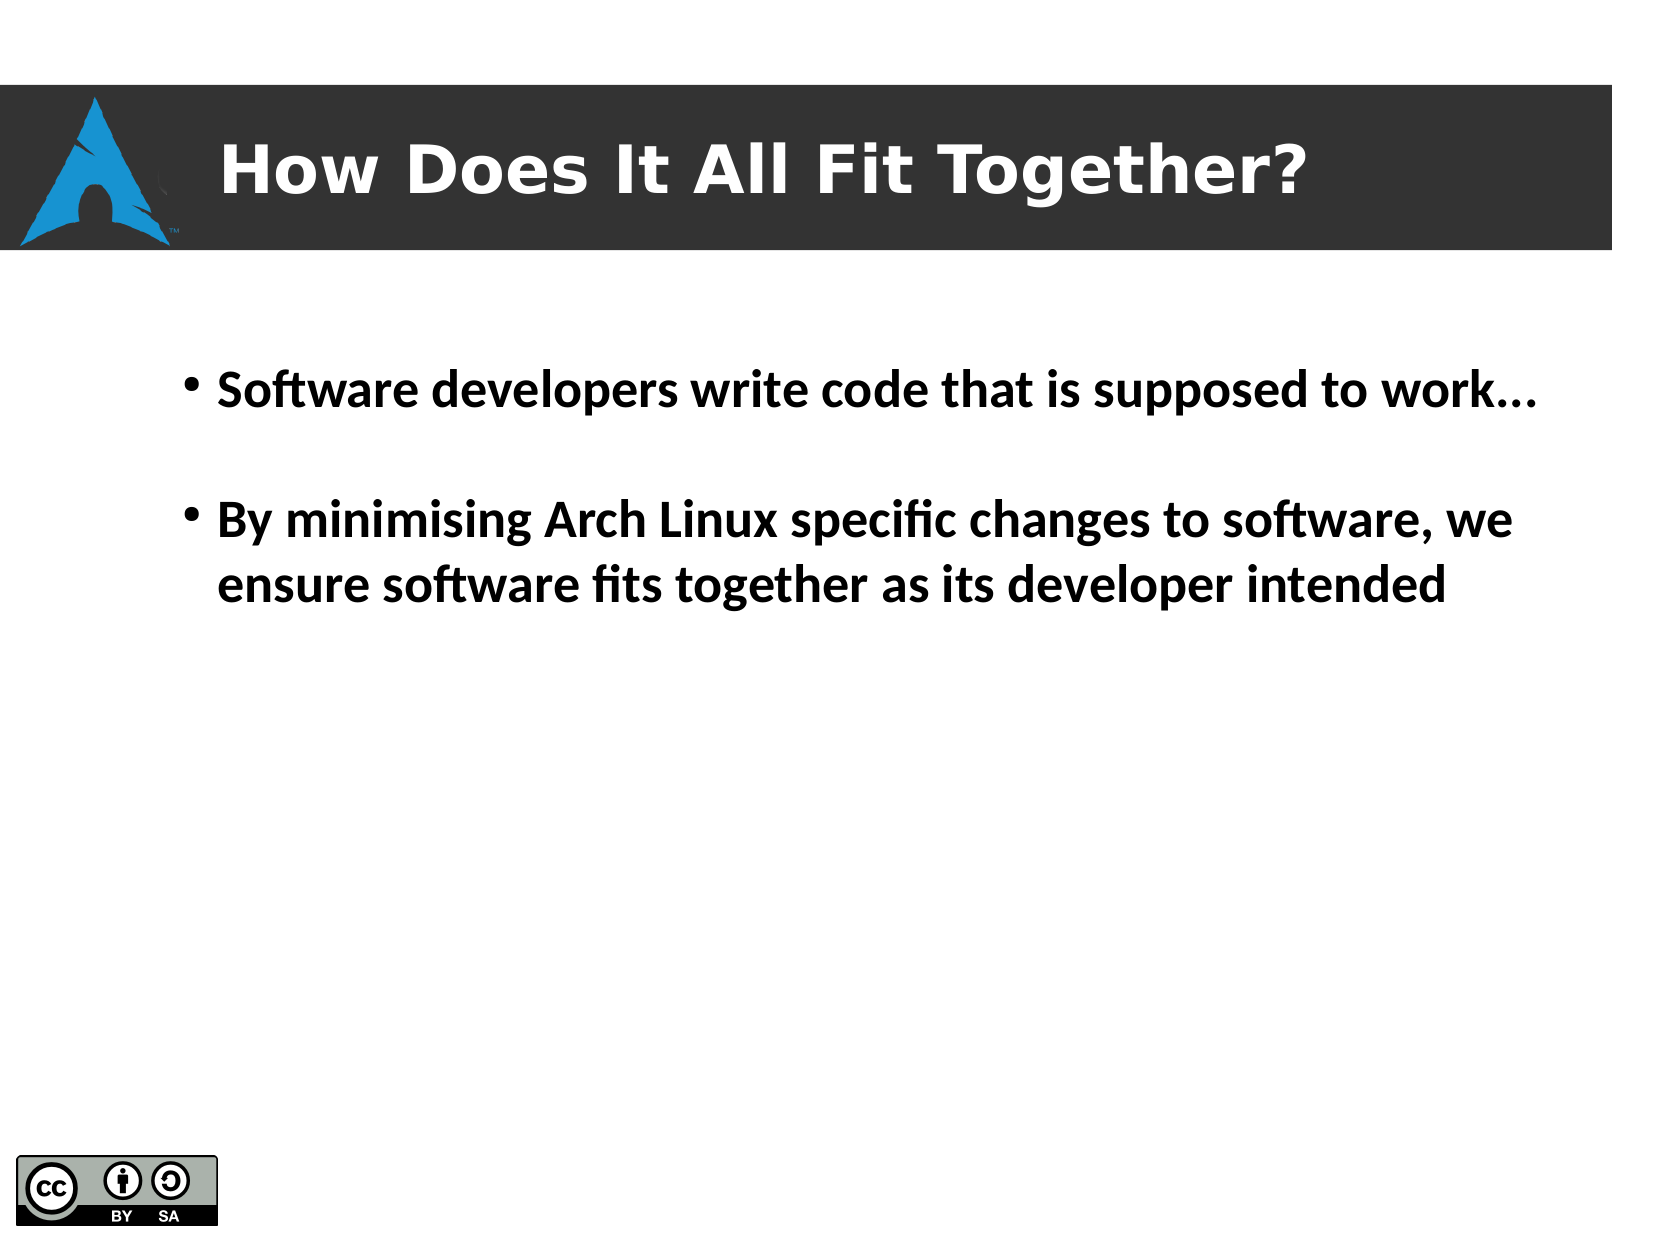

How Does It All Fit Together?
#
Software developers write code that is supposed to work...
By minimising Arch Linux specific changes to software, we ensure software fits together as its developer intended